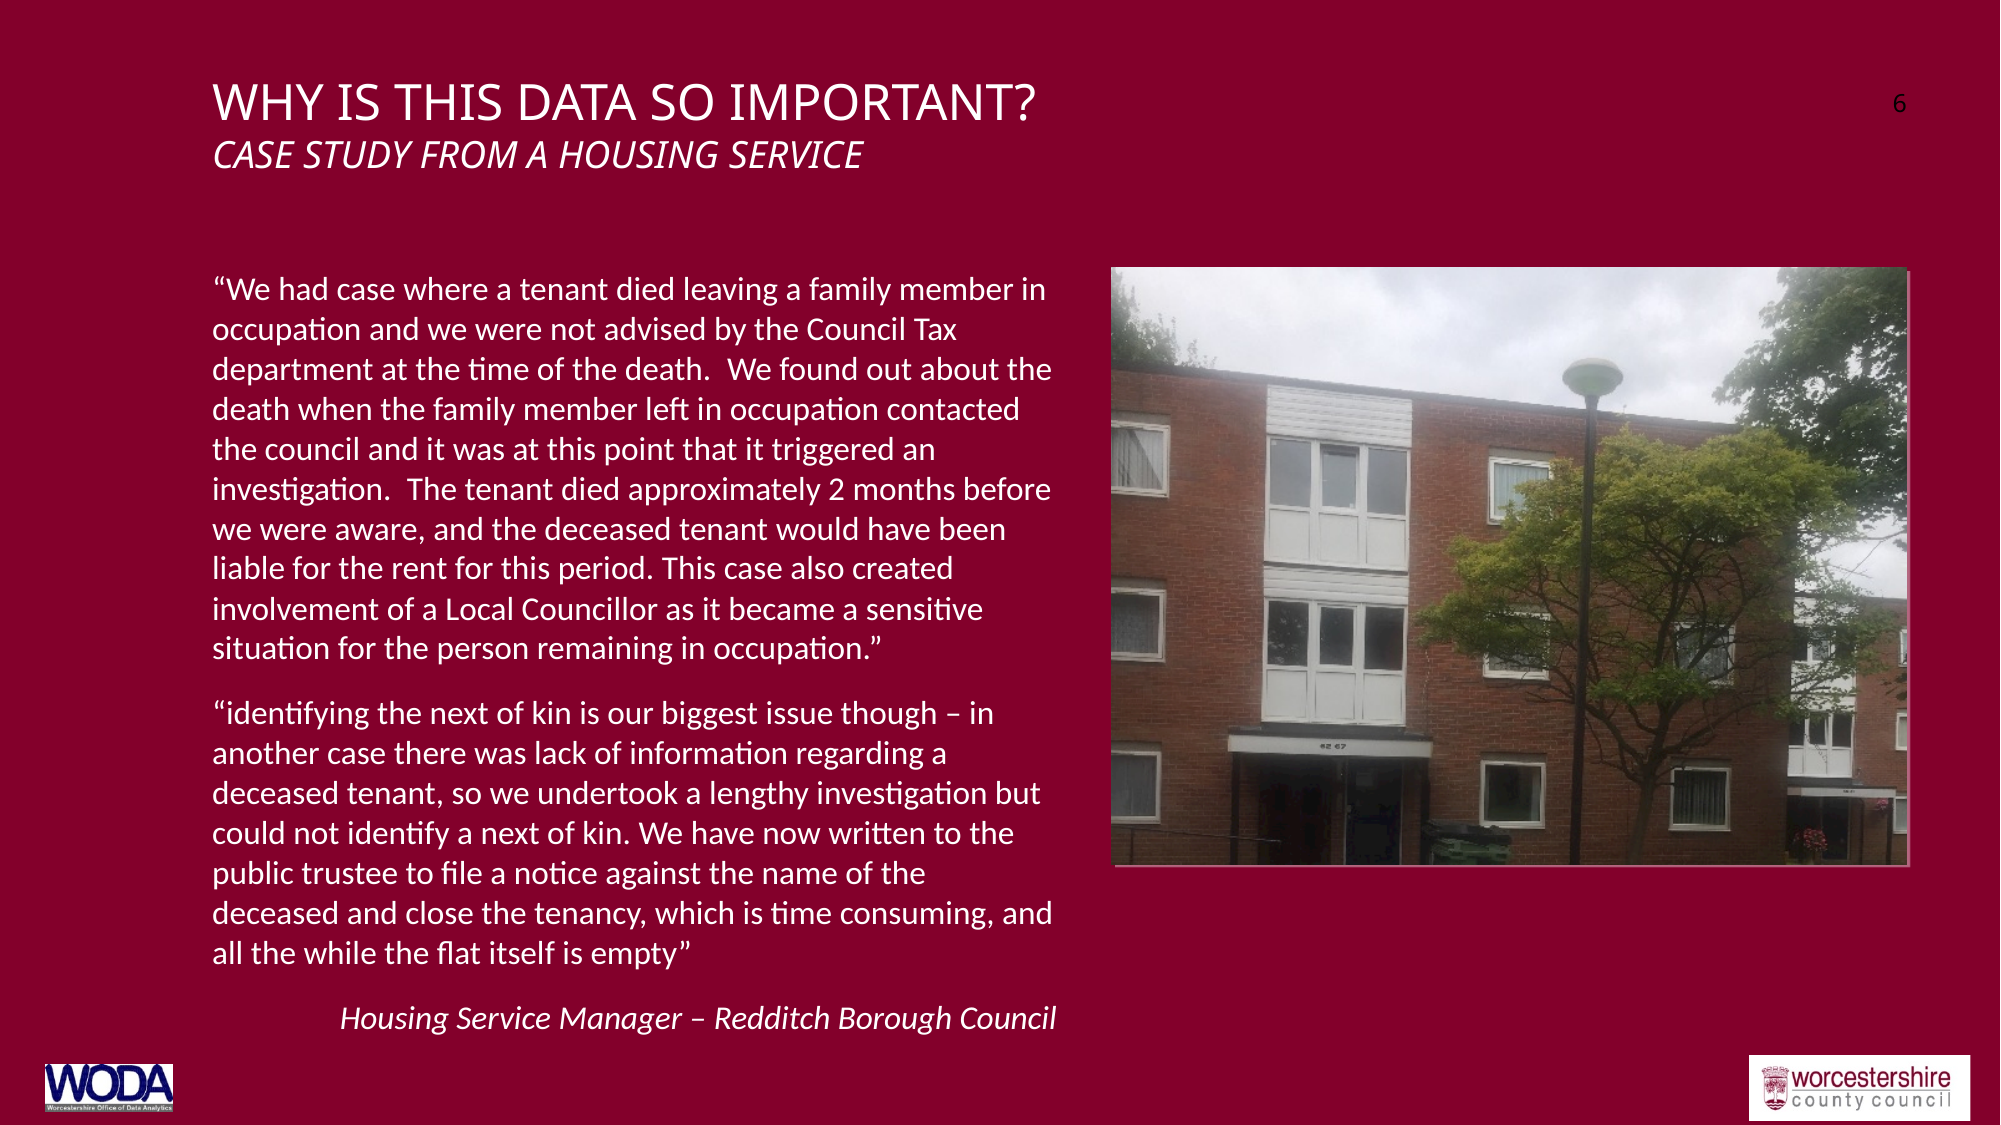

# WHY IS THIS DATA SO IMPORTANT? CASE STUDY FROM A HOUSING SERVICE
“We had case where a tenant died leaving a family member in occupation and we were not advised by the Council Tax department at the time of the death.  We found out about the death when the family member left in occupation contacted the council and it was at this point that it triggered an investigation.  The tenant died approximately 2 months before we were aware, and the deceased tenant would have been liable for the rent for this period. This case also created involvement of a Local Councillor as it became a sensitive situation for the person remaining in occupation.”
“identifying the next of kin is our biggest issue though – in another case there was lack of information regarding a deceased tenant, so we undertook a lengthy investigation but could not identify a next of kin. We have now written to the public trustee to file a notice against the name of the deceased and close the tenancy, which is time consuming, and all the while the flat itself is empty”
Housing Service Manager – Redditch Borough Council